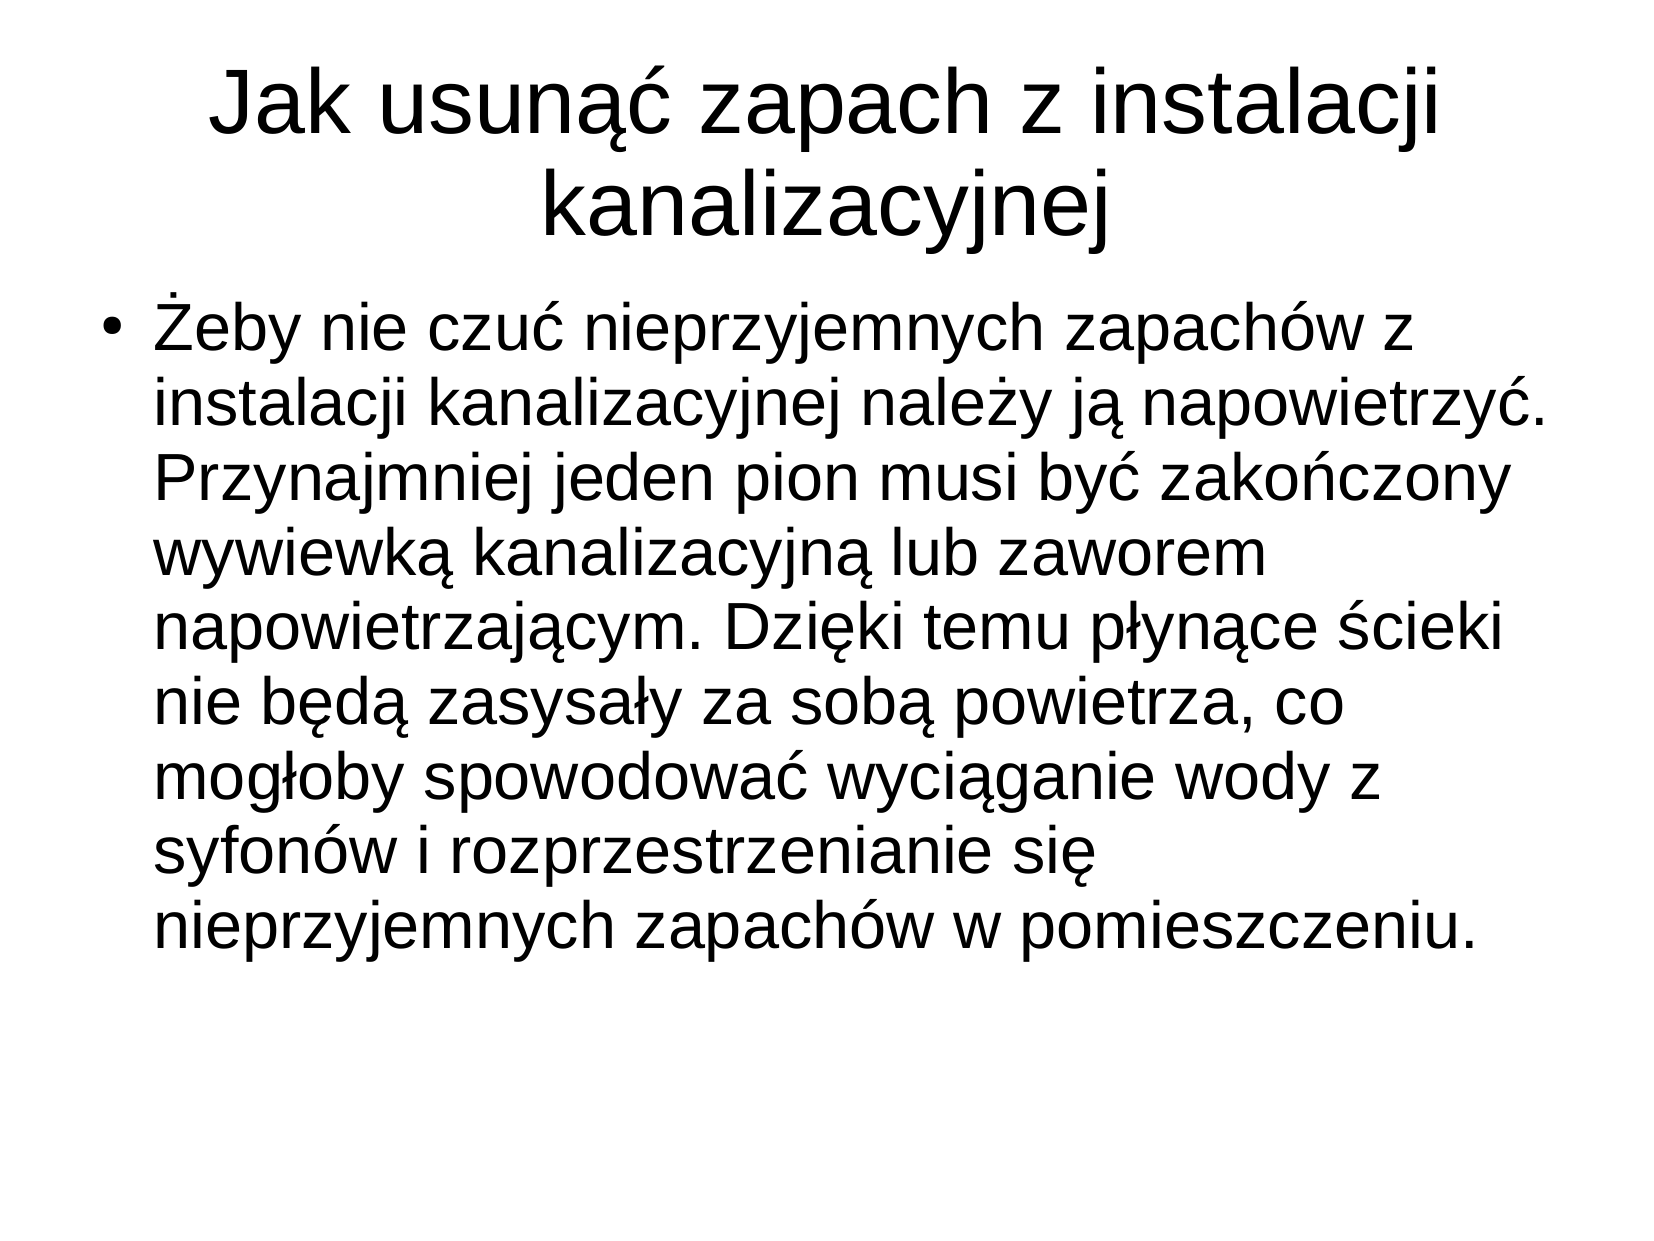

# Jak usunąć zapach z instalacji kanalizacyjnej
Żeby nie czuć nieprzyjemnych zapachów z instalacji kanalizacyjnej należy ją napowietrzyć. Przynajmniej jeden pion musi być zakończony wywiewką kanalizacyjną lub zaworem napowietrzającym. Dzięki temu płynące ścieki nie będą zasysały za sobą powietrza, co mogłoby spowodować wyciąganie wody z syfonów i rozprzestrzenianie się nieprzyjemnych zapachów w pomieszczeniu.